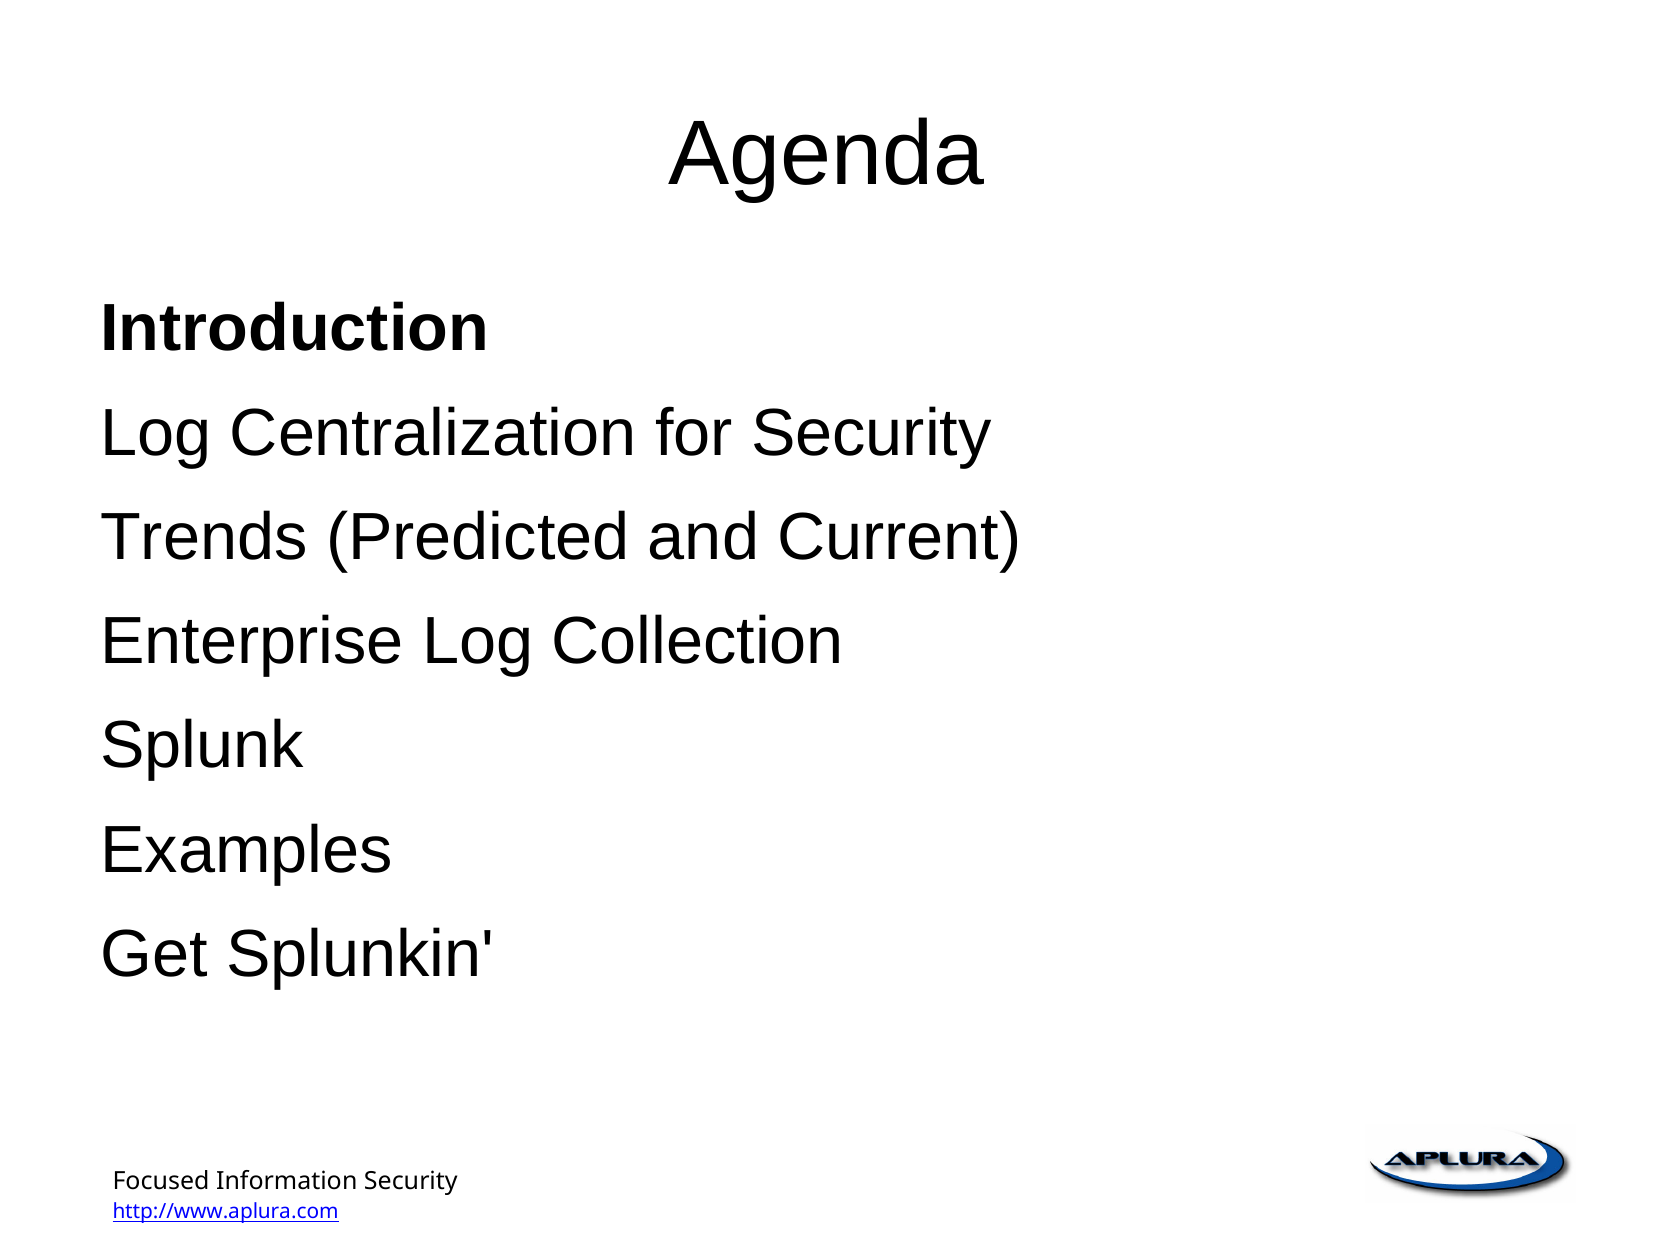

# Agenda
Introduction
Log Centralization for Security
Trends (Predicted and Current)
Enterprise Log Collection
Splunk
Examples
Get Splunkin'